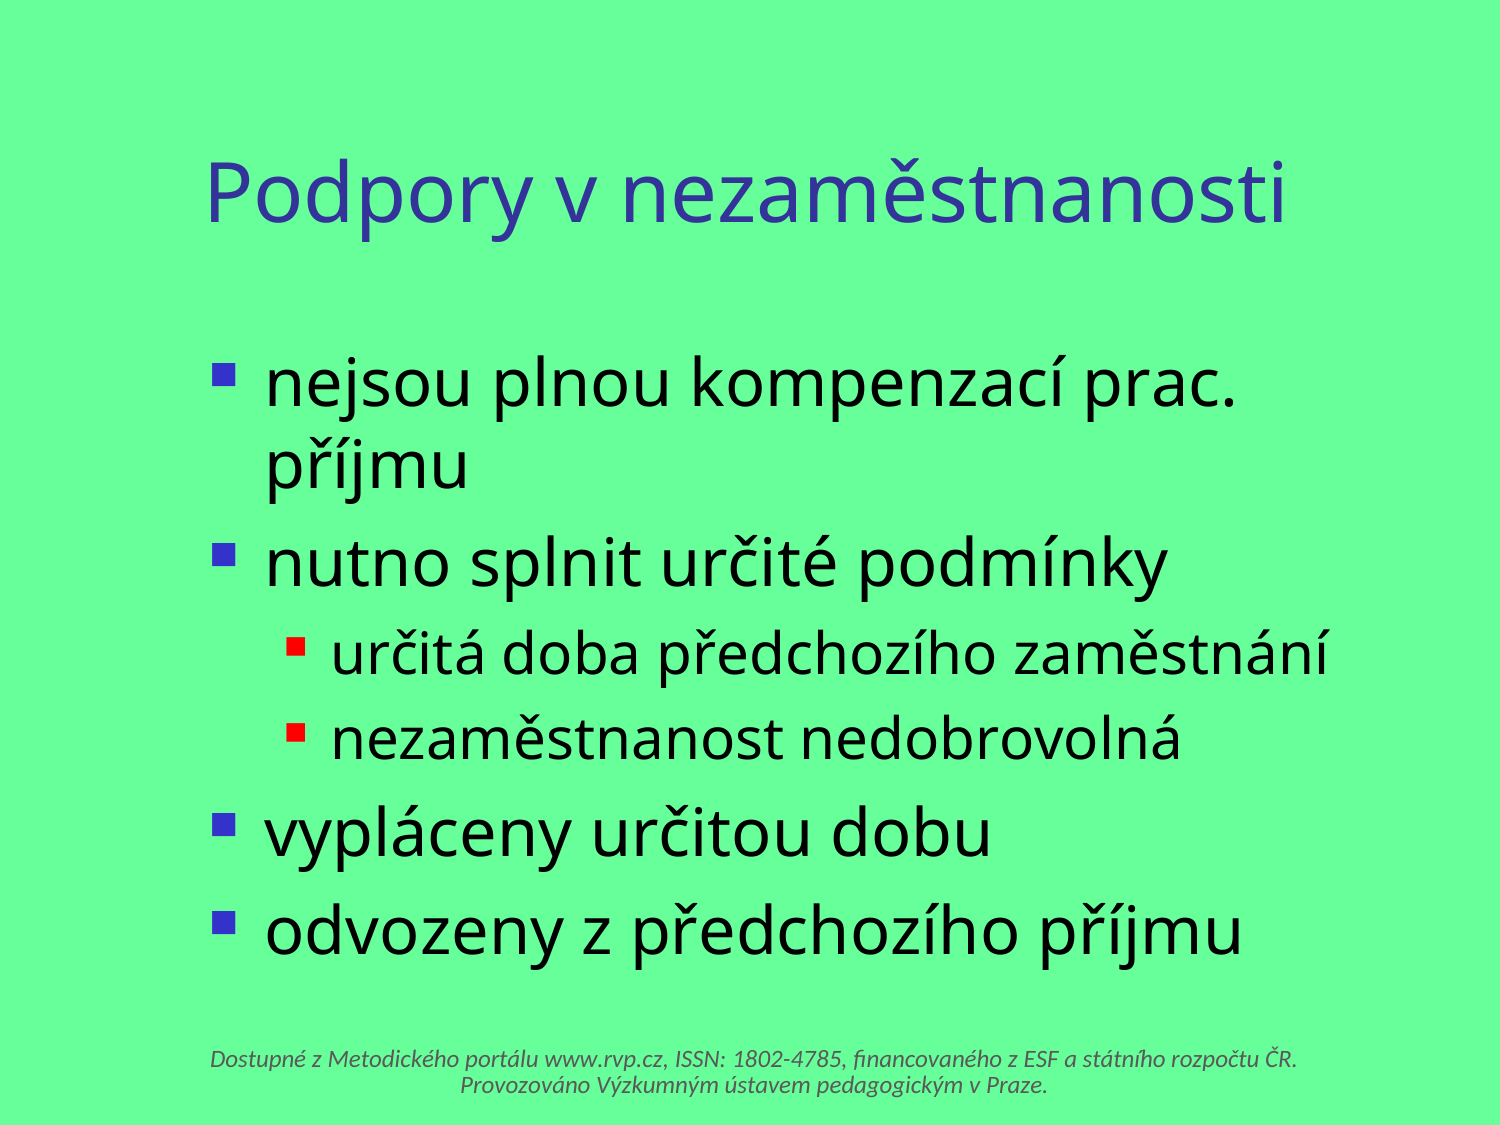

# Podpory v nezaměstnanosti
nejsou plnou kompenzací prac. příjmu
nutno splnit určité podmínky
určitá doba předchozího zaměstnání
nezaměstnanost nedobrovolná
vypláceny určitou dobu
odvozeny z předchozího příjmu
Dostupné z Metodického portálu www.rvp.cz, ISSN: 1802-4785, financovaného z ESF a státního rozpočtu ČR. Provozováno Výzkumným ústavem pedagogickým v Praze.